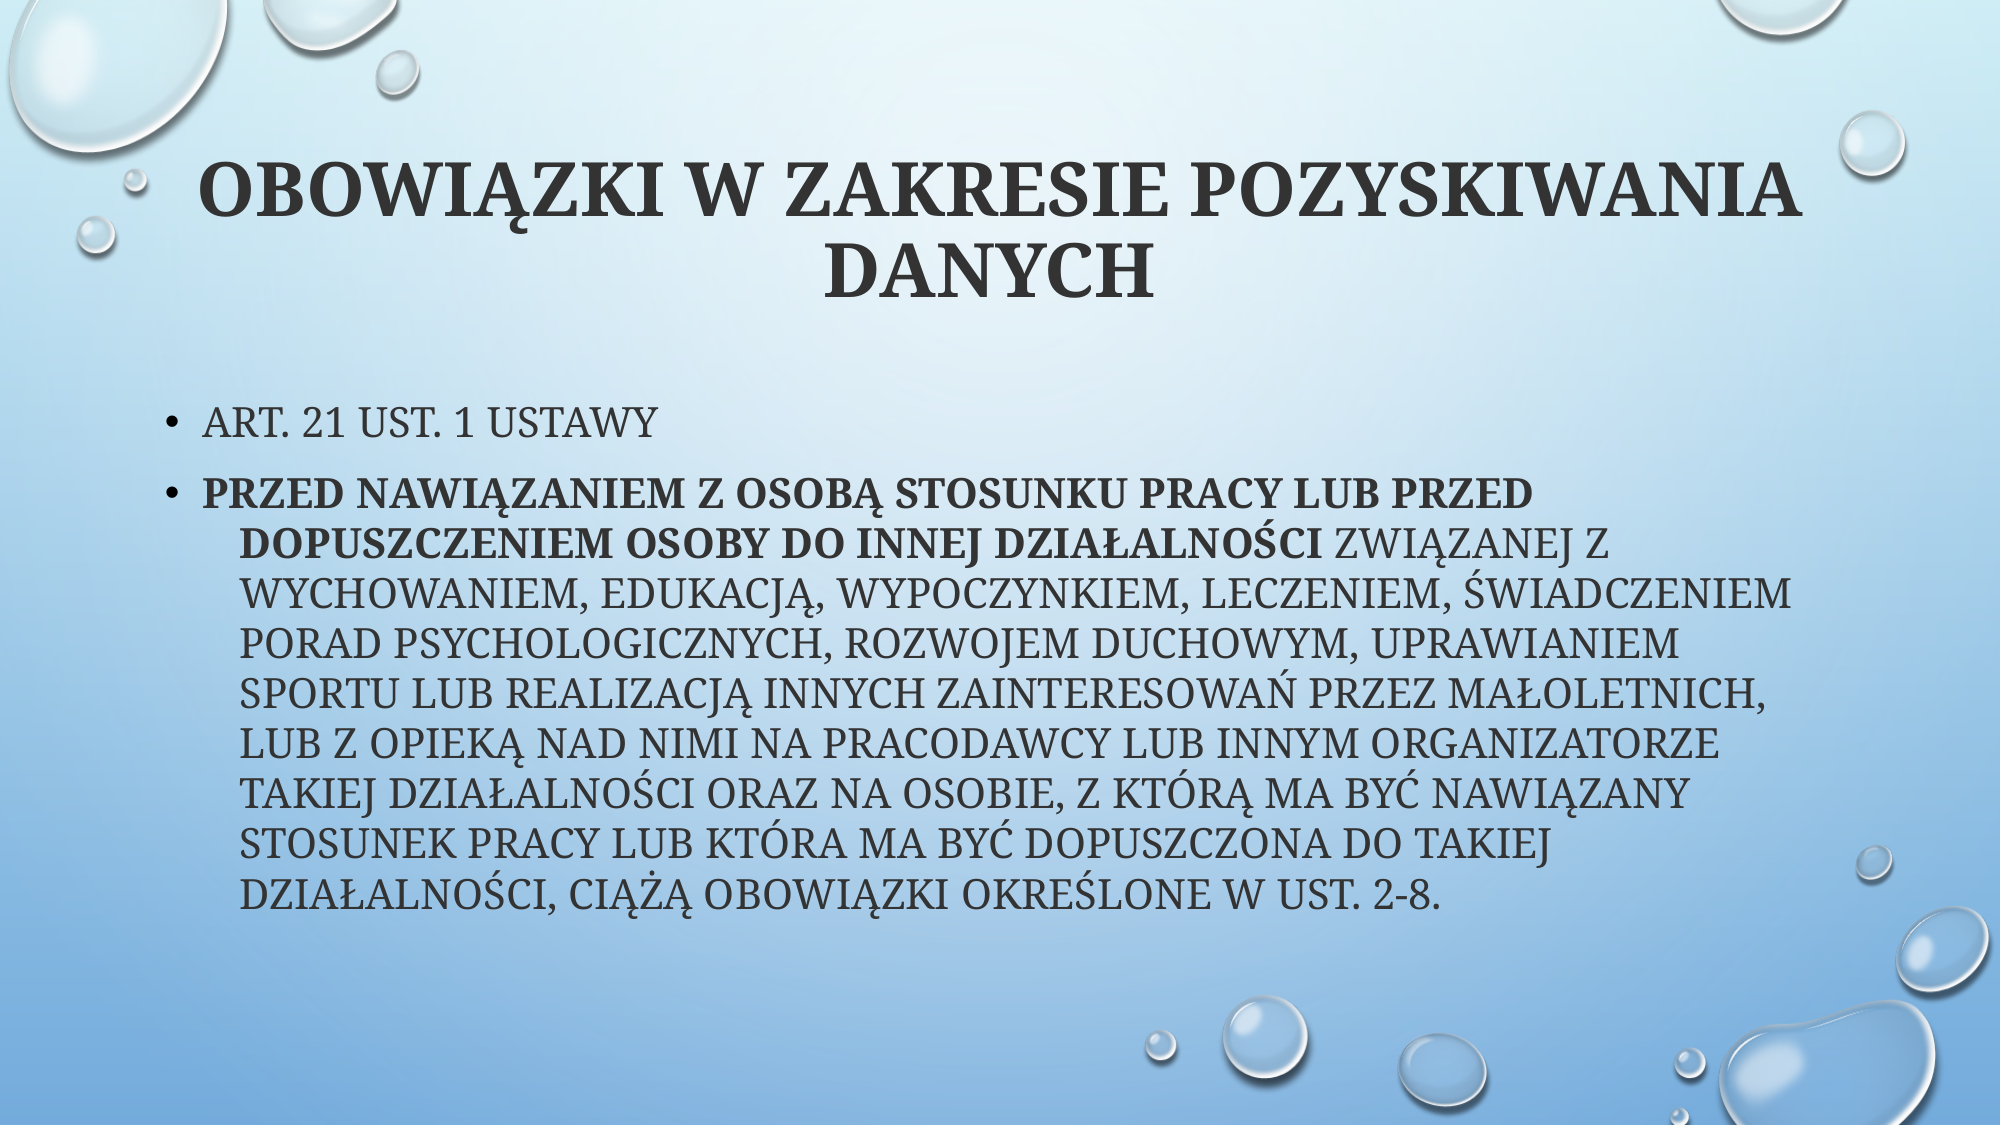

# obowiązki w zakresie pozyskiwania danych
Art. 21 ust. 1 ustawy
Przed nawiązaniem z osobą stosunku pracy lub przed dopuszczeniem osoby do innej działalności związanej z wychowaniem, edukacją, wypoczynkiem, leczeniem, świadczeniem porad psychologicznych, rozwojem duchowym, uprawianiem sportu lub realizacją innych zainteresowań przez małoletnich, lub z opieką nad nimi na pracodawcy lub innym organizatorze takiej działalności oraz na osobie, z którą ma być nawiązany stosunek pracy lub która ma być dopuszczona do takiej działalności, ciążą obowiązki określone w ust. 2-8.